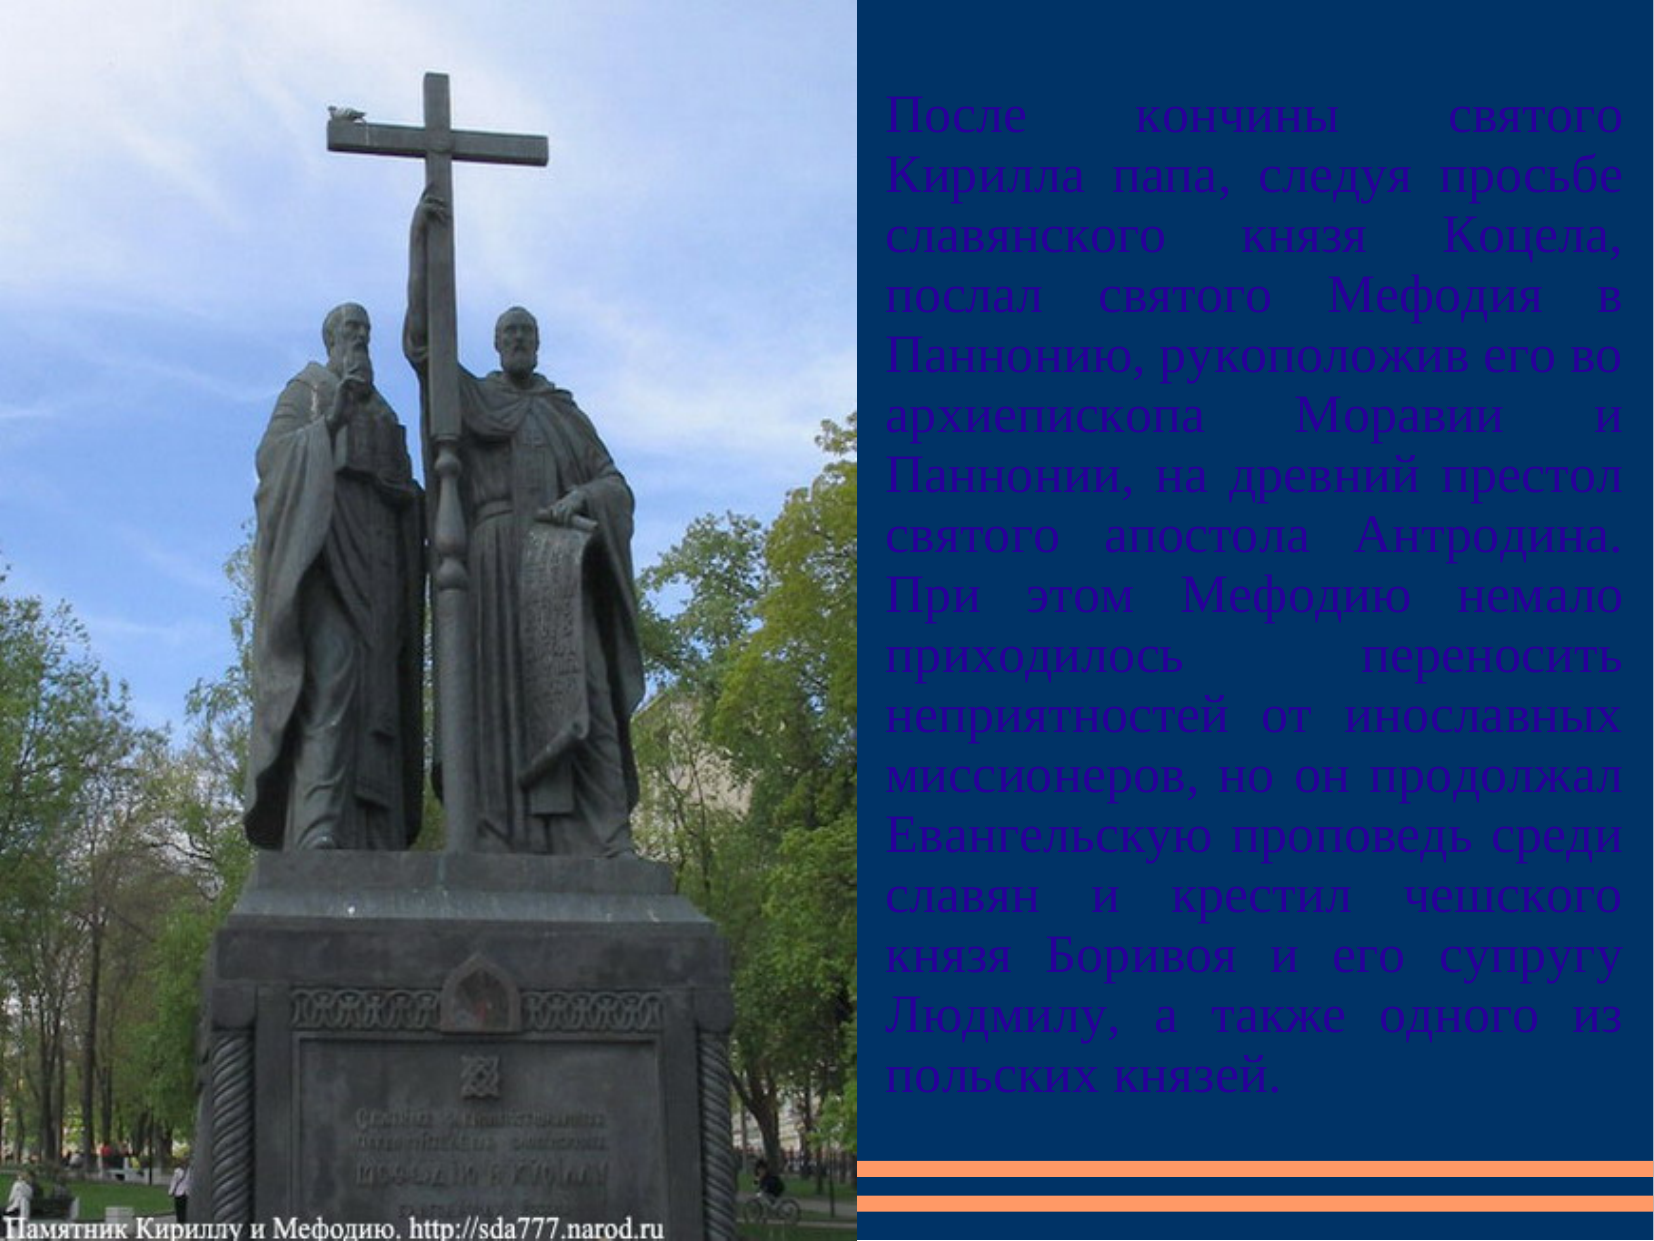

# После кончины святого Кирилла папа, следуя просьбе славянского князя Коцела, послал святого Мефодия в Паннонию, рукоположив его во архиепископа Моравии и Паннонии, на древний престол святого апостола Антродина. При этом Мефодию немало приходилось переносить неприятностей от инославных миссионеров, но он продолжал Евангельскую проповедь среди славян и крестил чешского князя Боривоя и его супругу Людмилу, а также одного из польских князей.